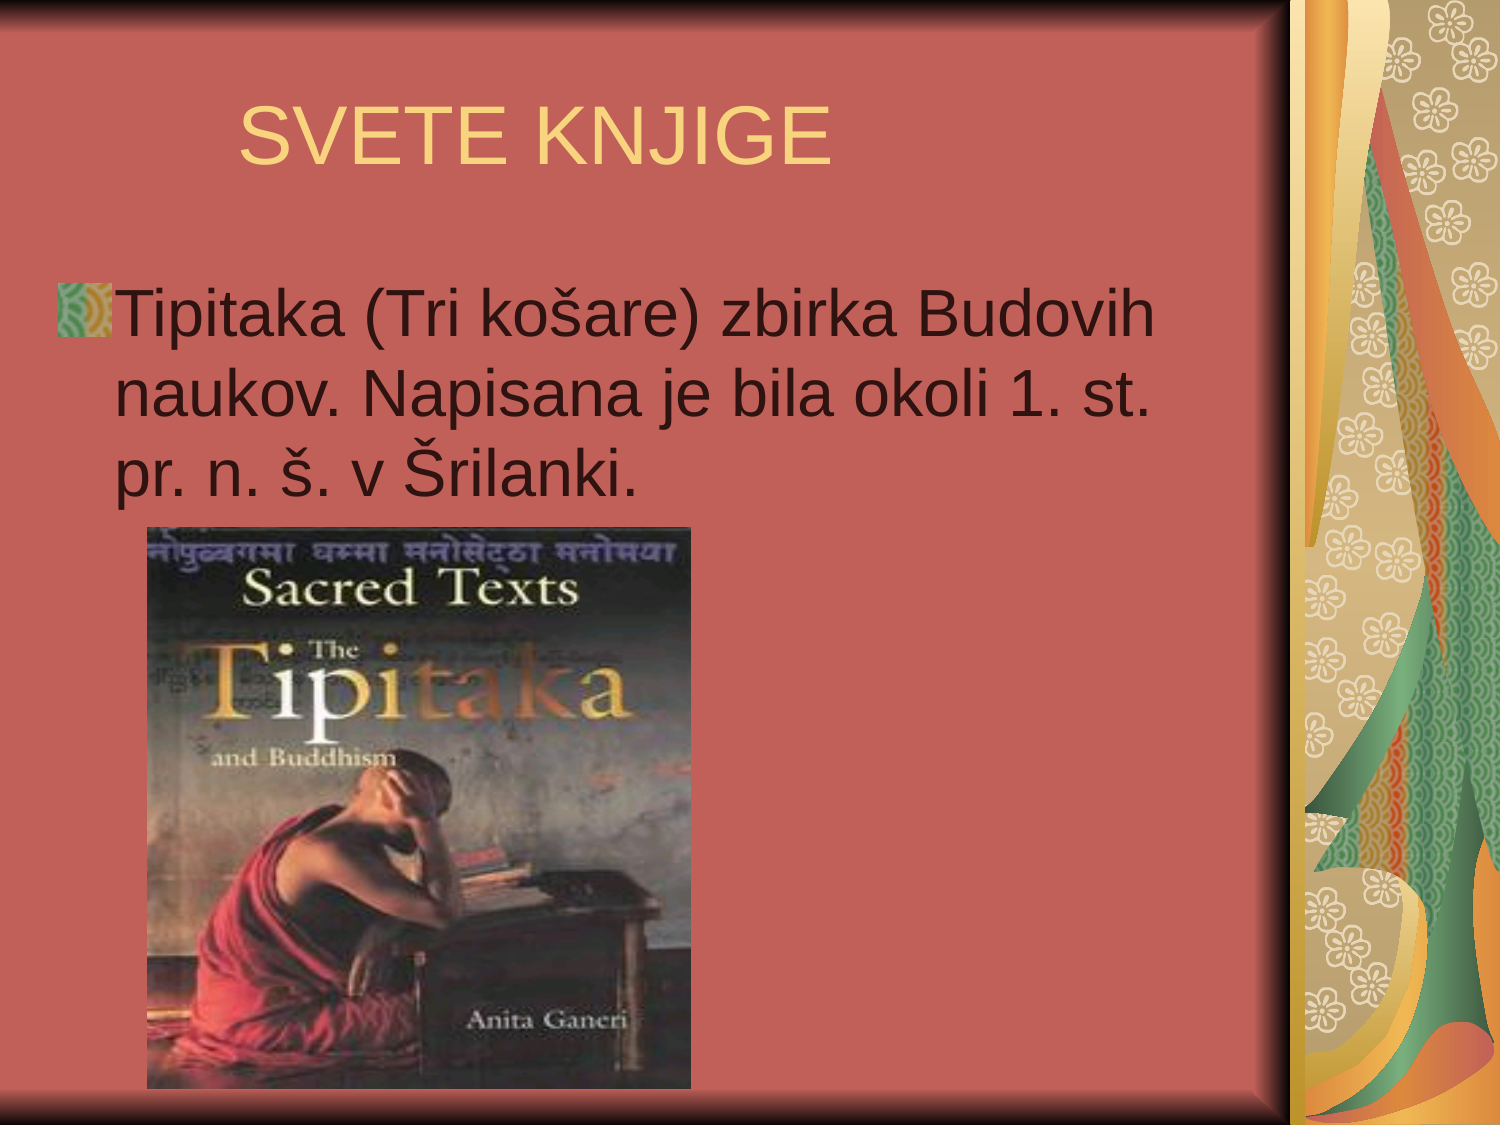

# SVETE KNJIGE
Tipitaka (Tri košare) zbirka Budovih naukov. Napisana je bila okoli 1. st. pr. n. š. v Šrilanki.